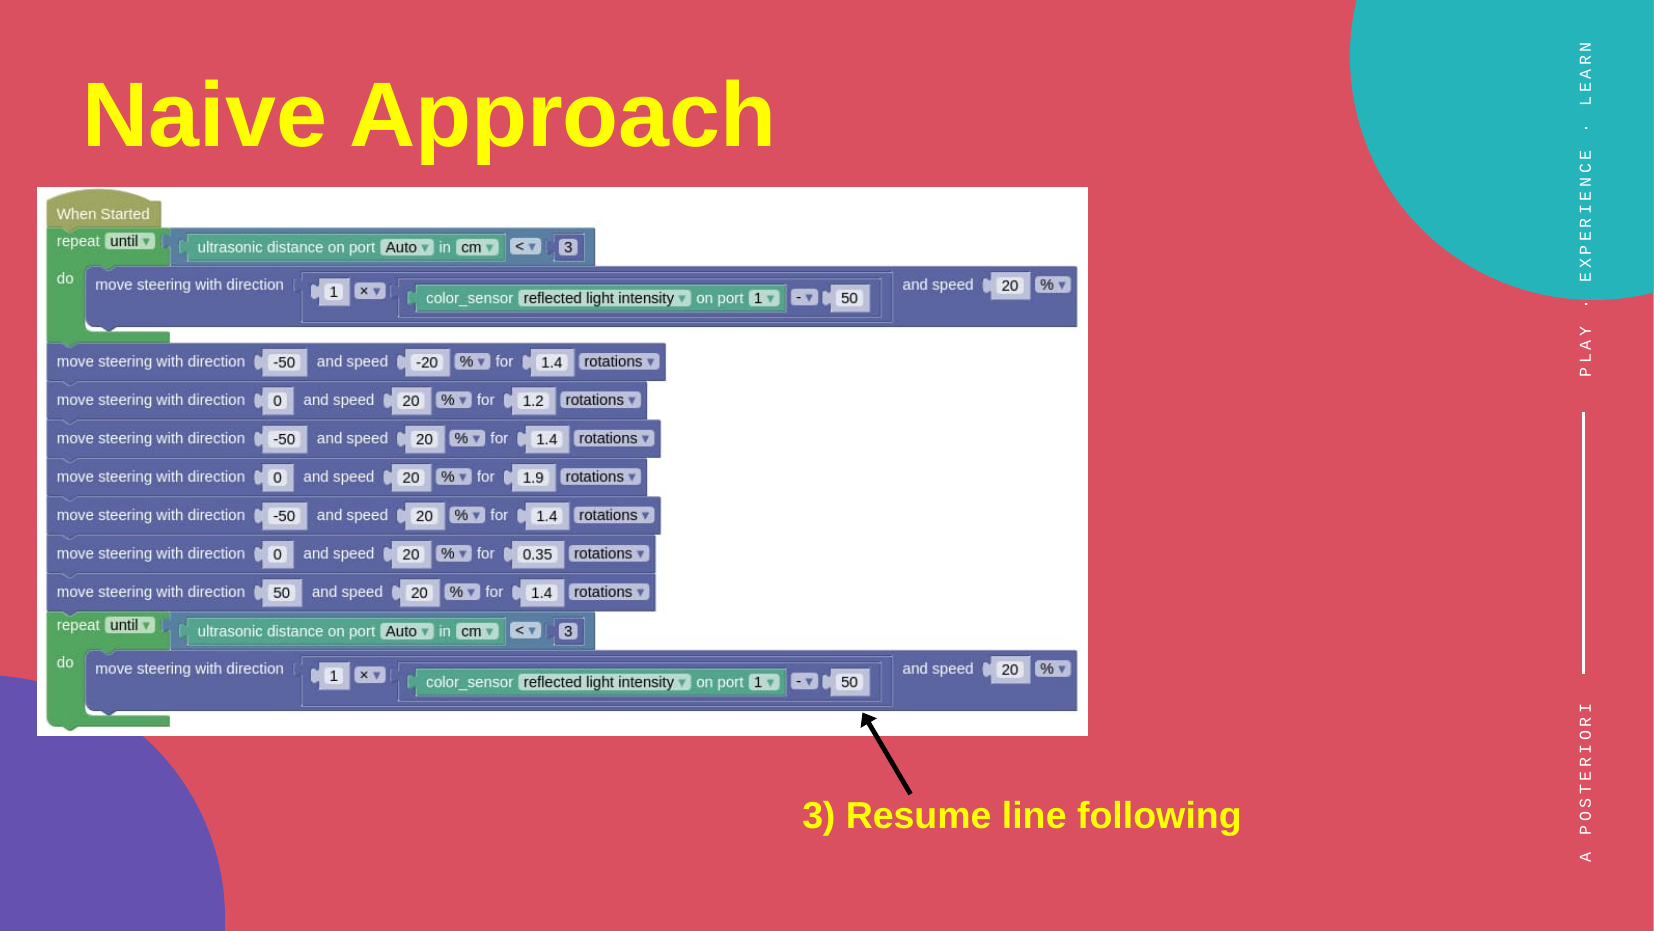

# Naive Approach
3) Resume line following